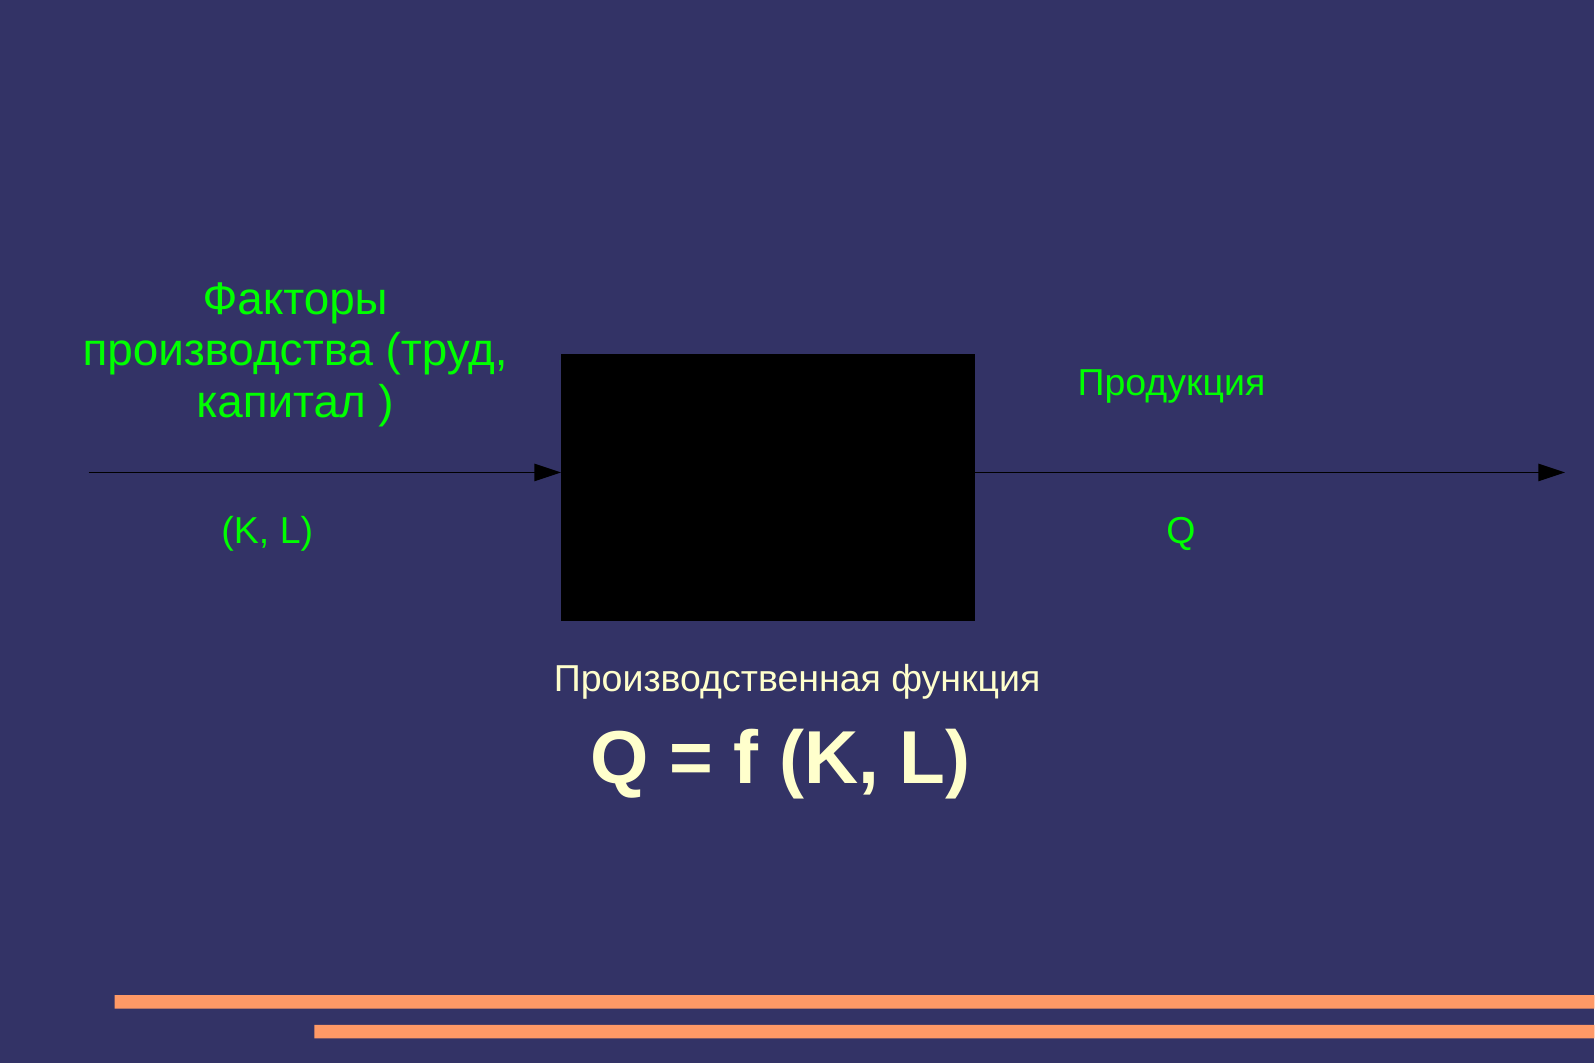

Факторы производства (труд, капитал )
Продукция
(K, L)
Q
Производственная функция
 Q = f (K, L)